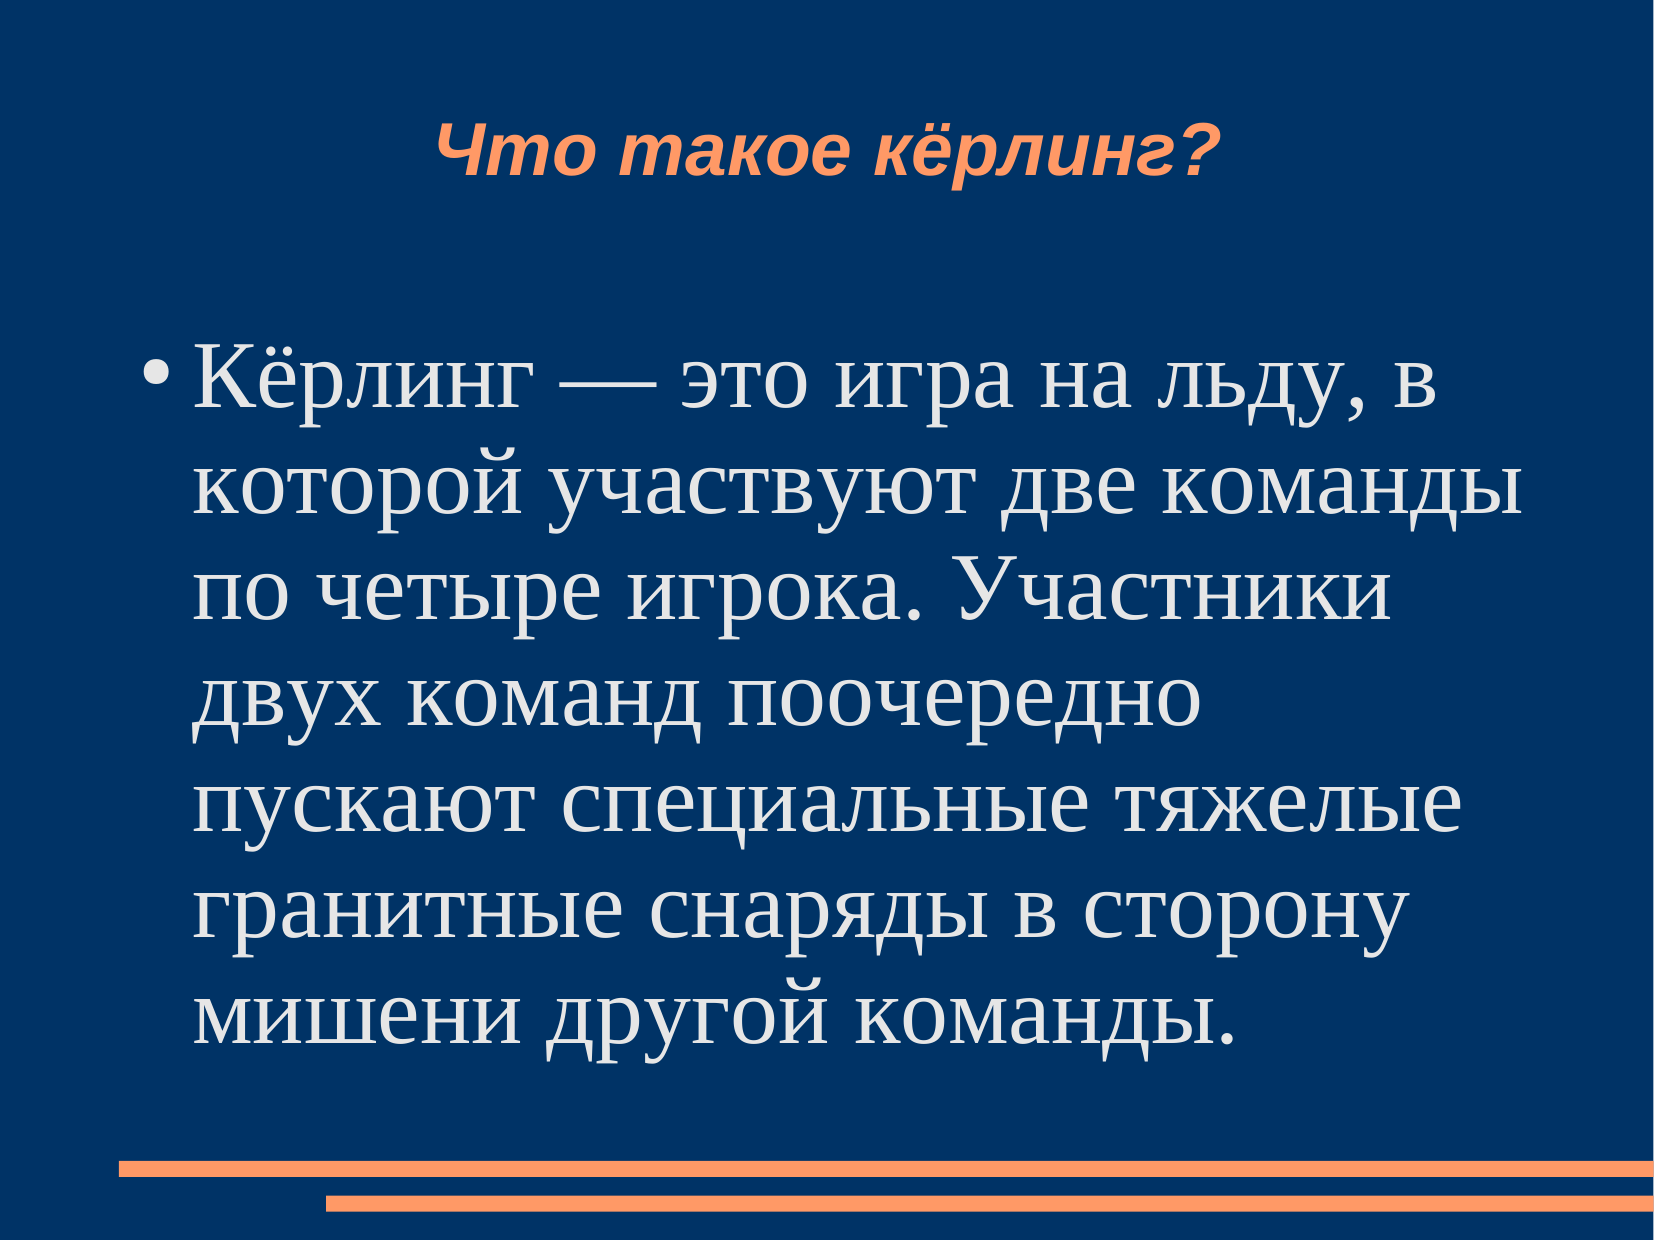

# Что такое кёрлинг?
Кёрлинг — это игра на льду, в которой участвуют две команды по четыре игрока. Участники двух команд поочередно пускают специальные тяжелые гранитные снаряды в сторону мишени другой команды.